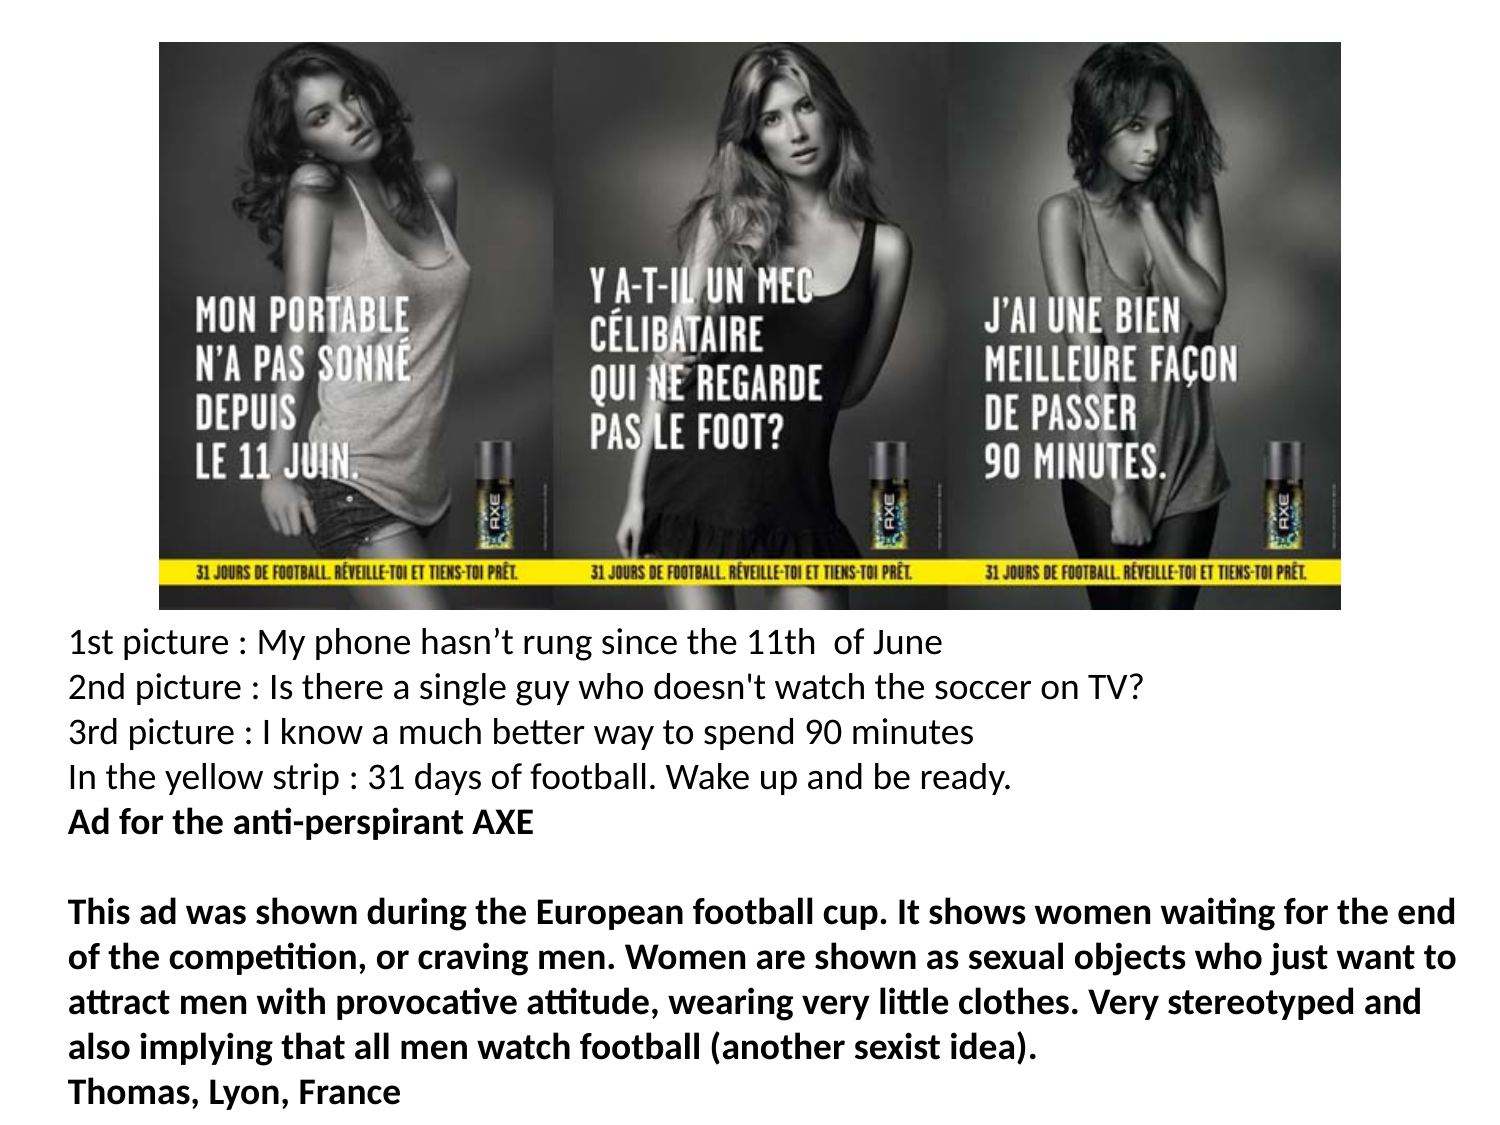

1st picture : My phone hasn’t rung since the 11th of June
2nd picture : Is there a single guy who doesn't watch the soccer on TV?
3rd picture : I know a much better way to spend 90 minutes
In the yellow strip : 31 days of football. Wake up and be ready.
Ad for the anti-perspirant AXE
This ad was shown during the European football cup. It shows women waiting for the end of the competition, or craving men. Women are shown as sexual objects who just want to attract men with provocative attitude, wearing very little clothes. Very stereotyped and also implying that all men watch football (another sexist idea).
Thomas, Lyon, France